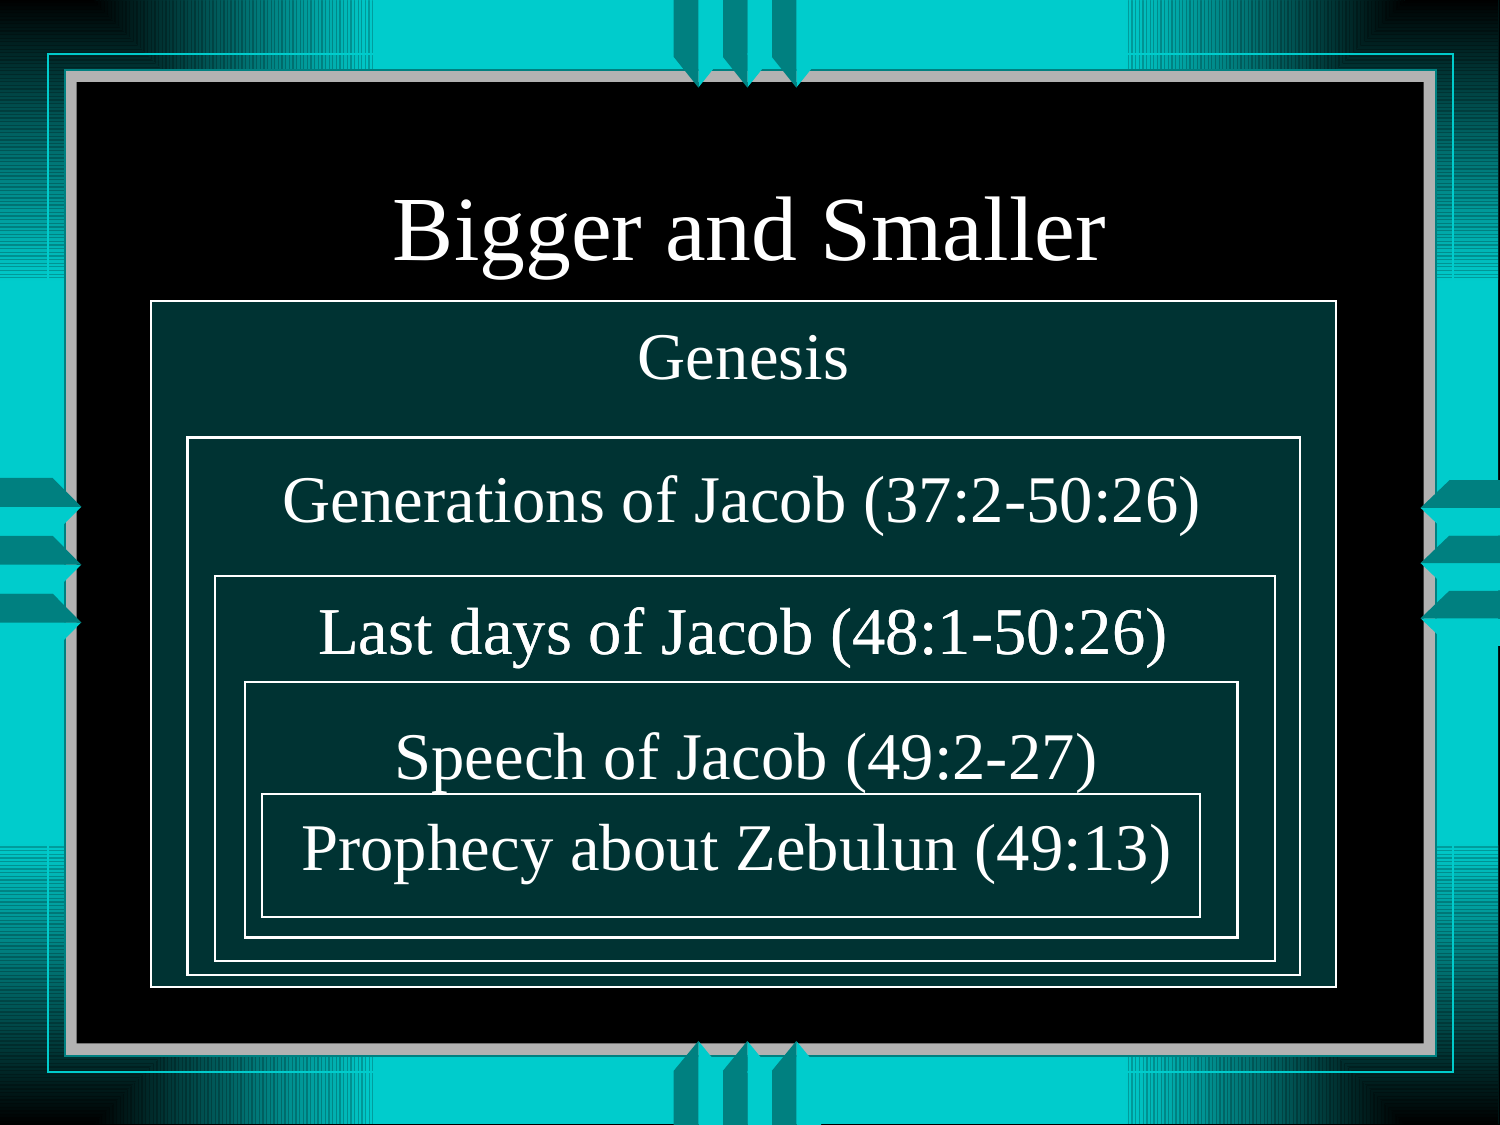

# Bigger and Smaller
Genesis
Generations of Jacob (37:2-50:26)
Last days of Jacob (48:1-50:26)
Last days of Jacob (48:1-50:26)
Speech of Jacob (49:2-27)
Prophecy about Zebulun (49:13)